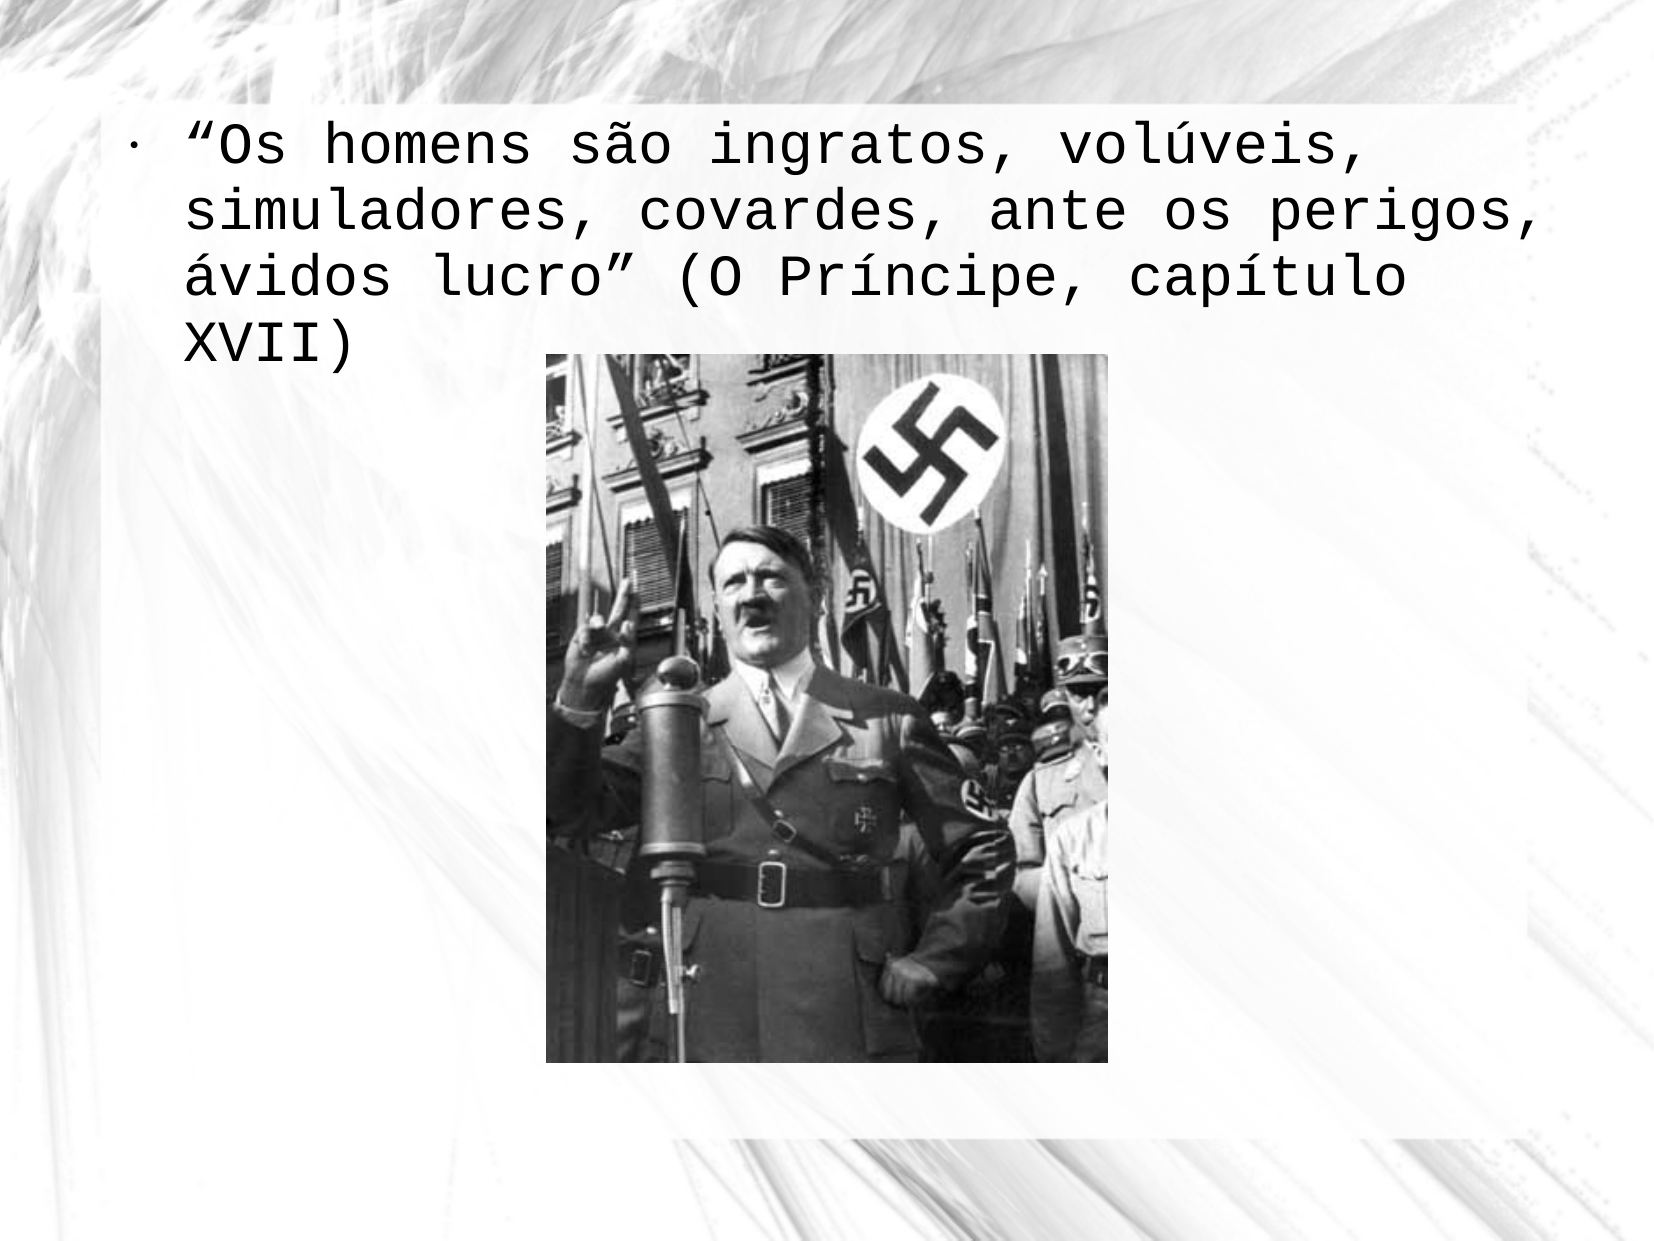

# “Os homens são ingratos, volúveis, simuladores, covardes, ante os perigos, ávidos lucro” (O Príncipe, capítulo XVII)